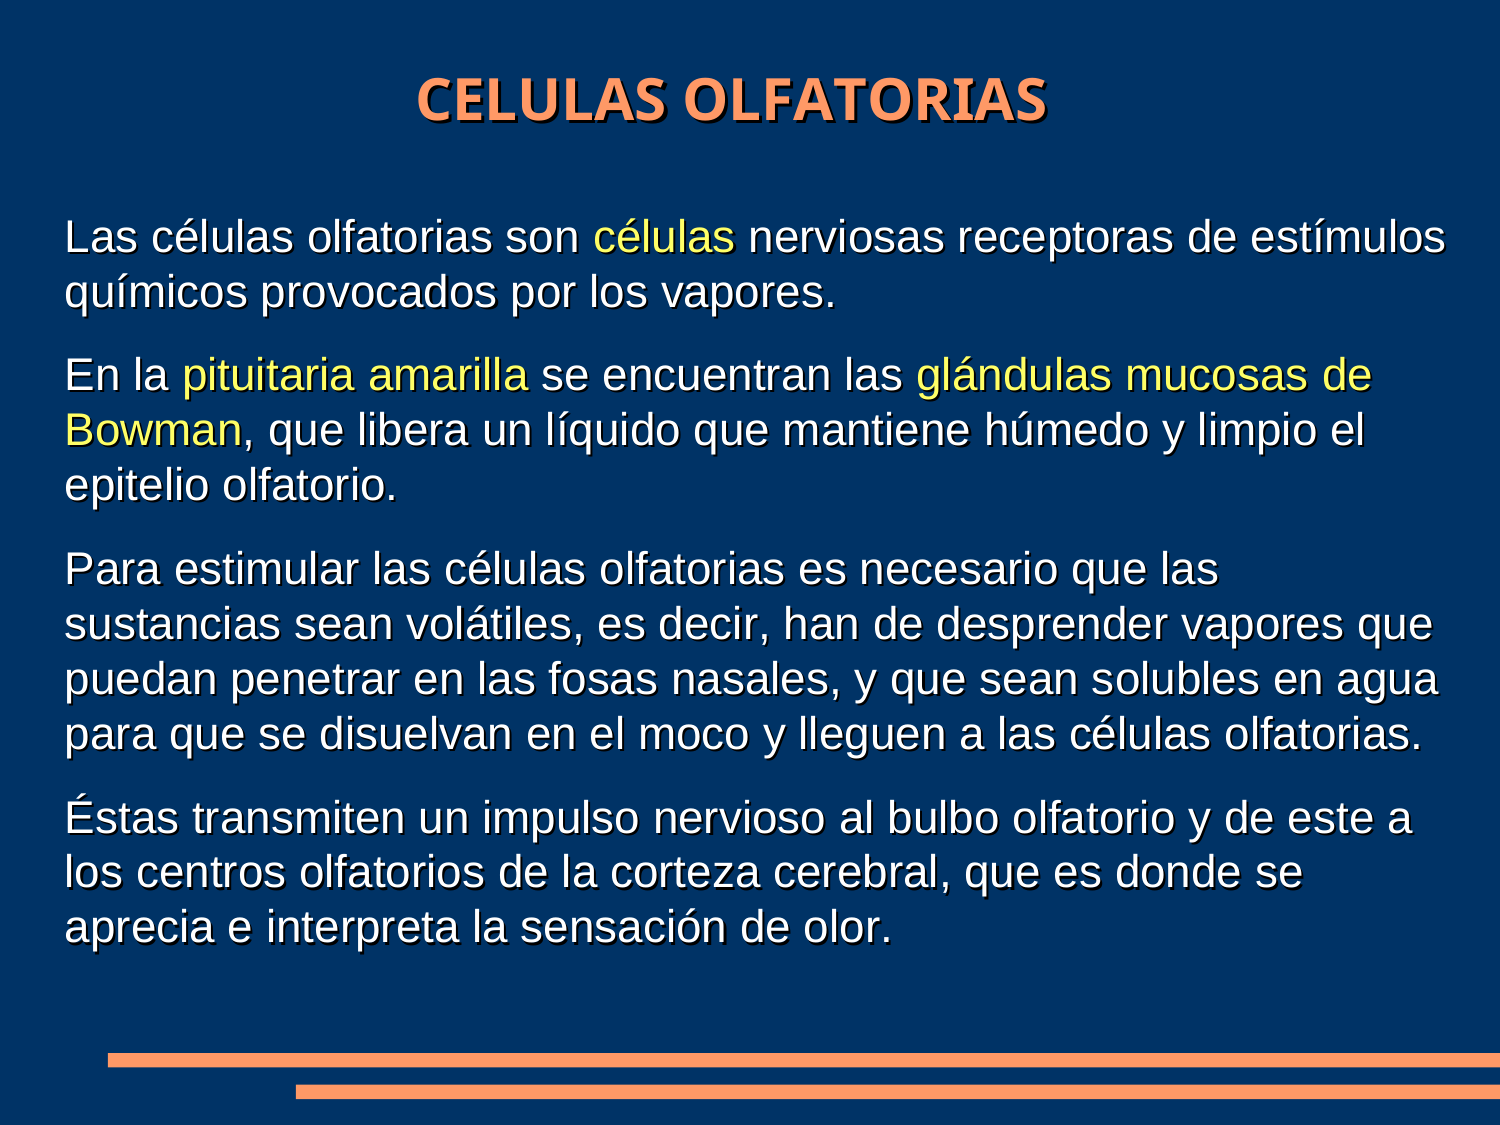

CELULAS OLFATORIAS
Las células olfatorias son células nerviosas receptoras de estímulos químicos provocados por los vapores.
En la pituitaria amarilla se encuentran las glándulas mucosas de Bowman, que libera un líquido que mantiene húmedo y limpio el epitelio olfatorio.
Para estimular las células olfatorias es necesario que las sustancias sean volátiles, es decir, han de desprender vapores que puedan penetrar en las fosas nasales, y que sean solubles en agua para que se disuelvan en el moco y lleguen a las células olfatorias.
Éstas transmiten un impulso nervioso al bulbo olfatorio y de este a los centros olfatorios de la corteza cerebral, que es donde se aprecia e interpreta la sensación de olor.